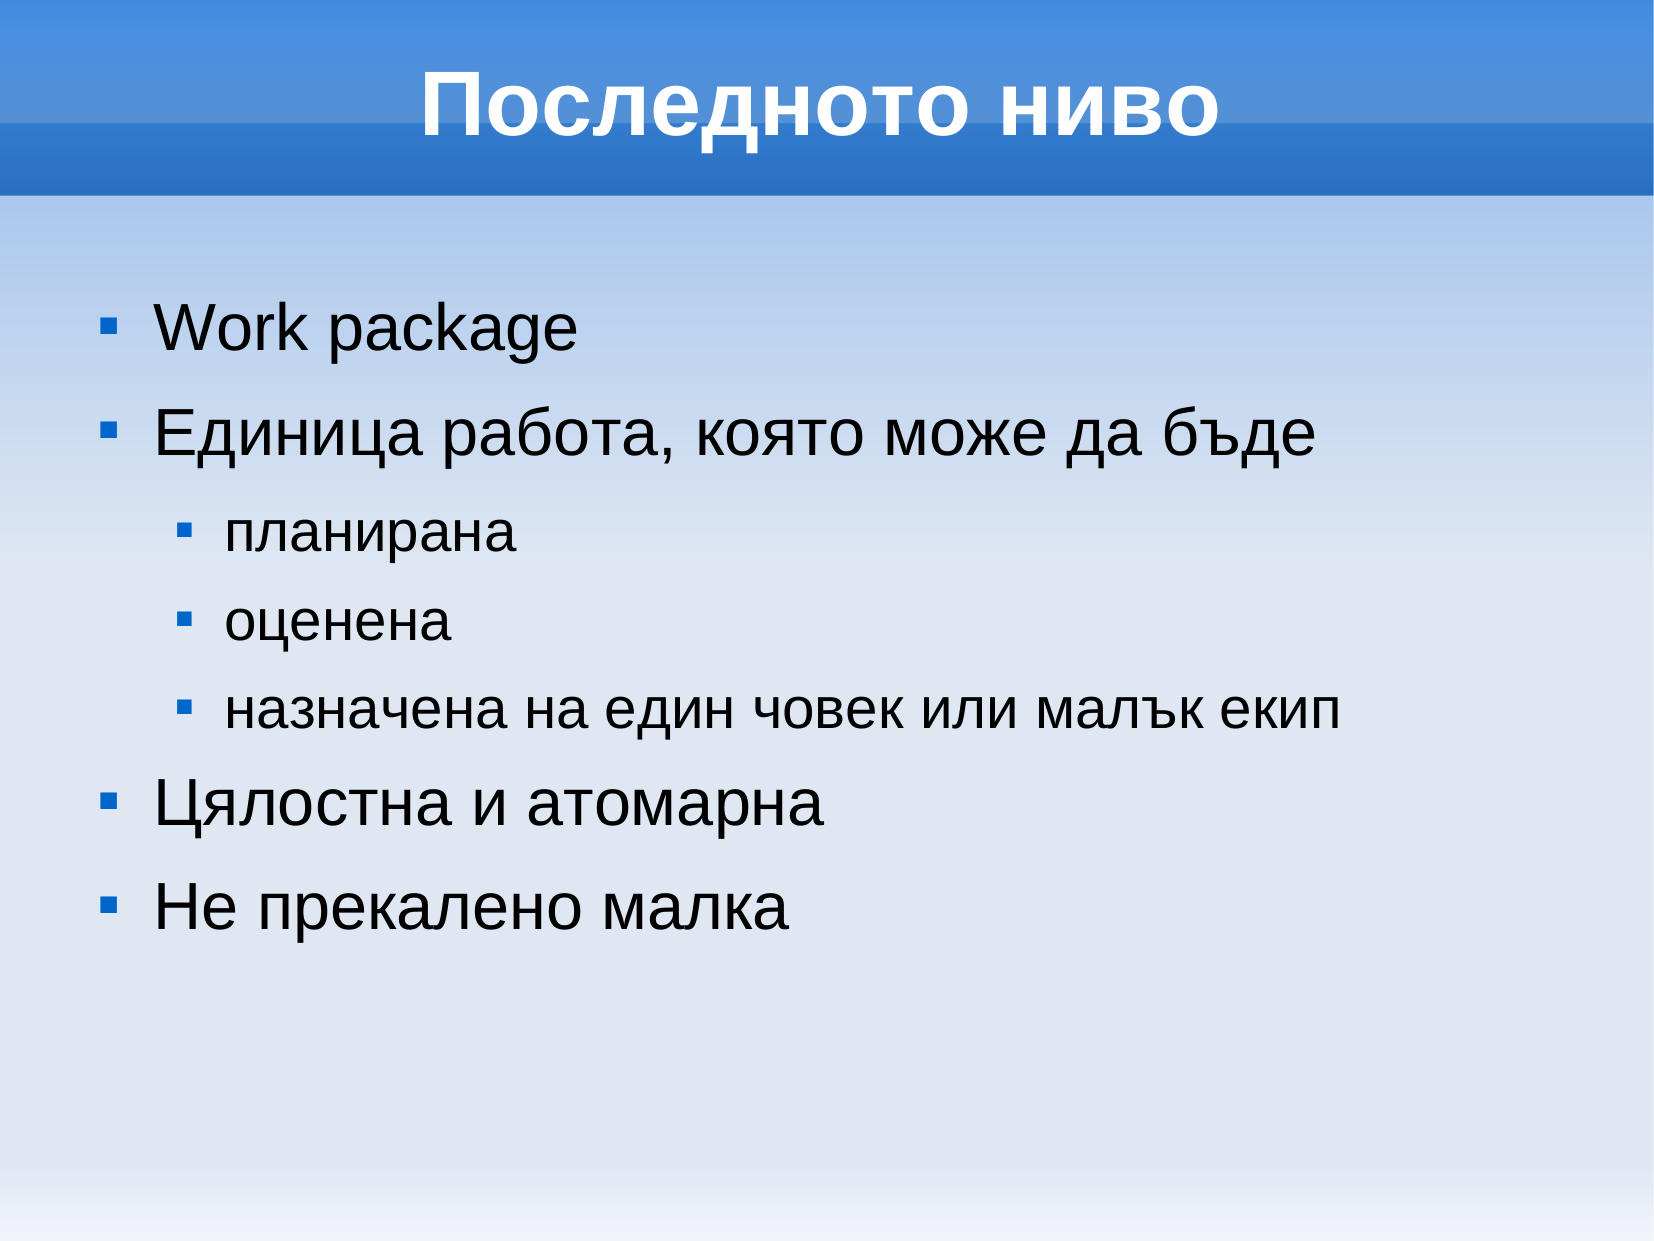

# Последното ниво
Work package
Единица работа, която може да бъде
планирана
оценена
назначена на един човек или малък екип
Цялостна и атомарна
Не прекалено малка